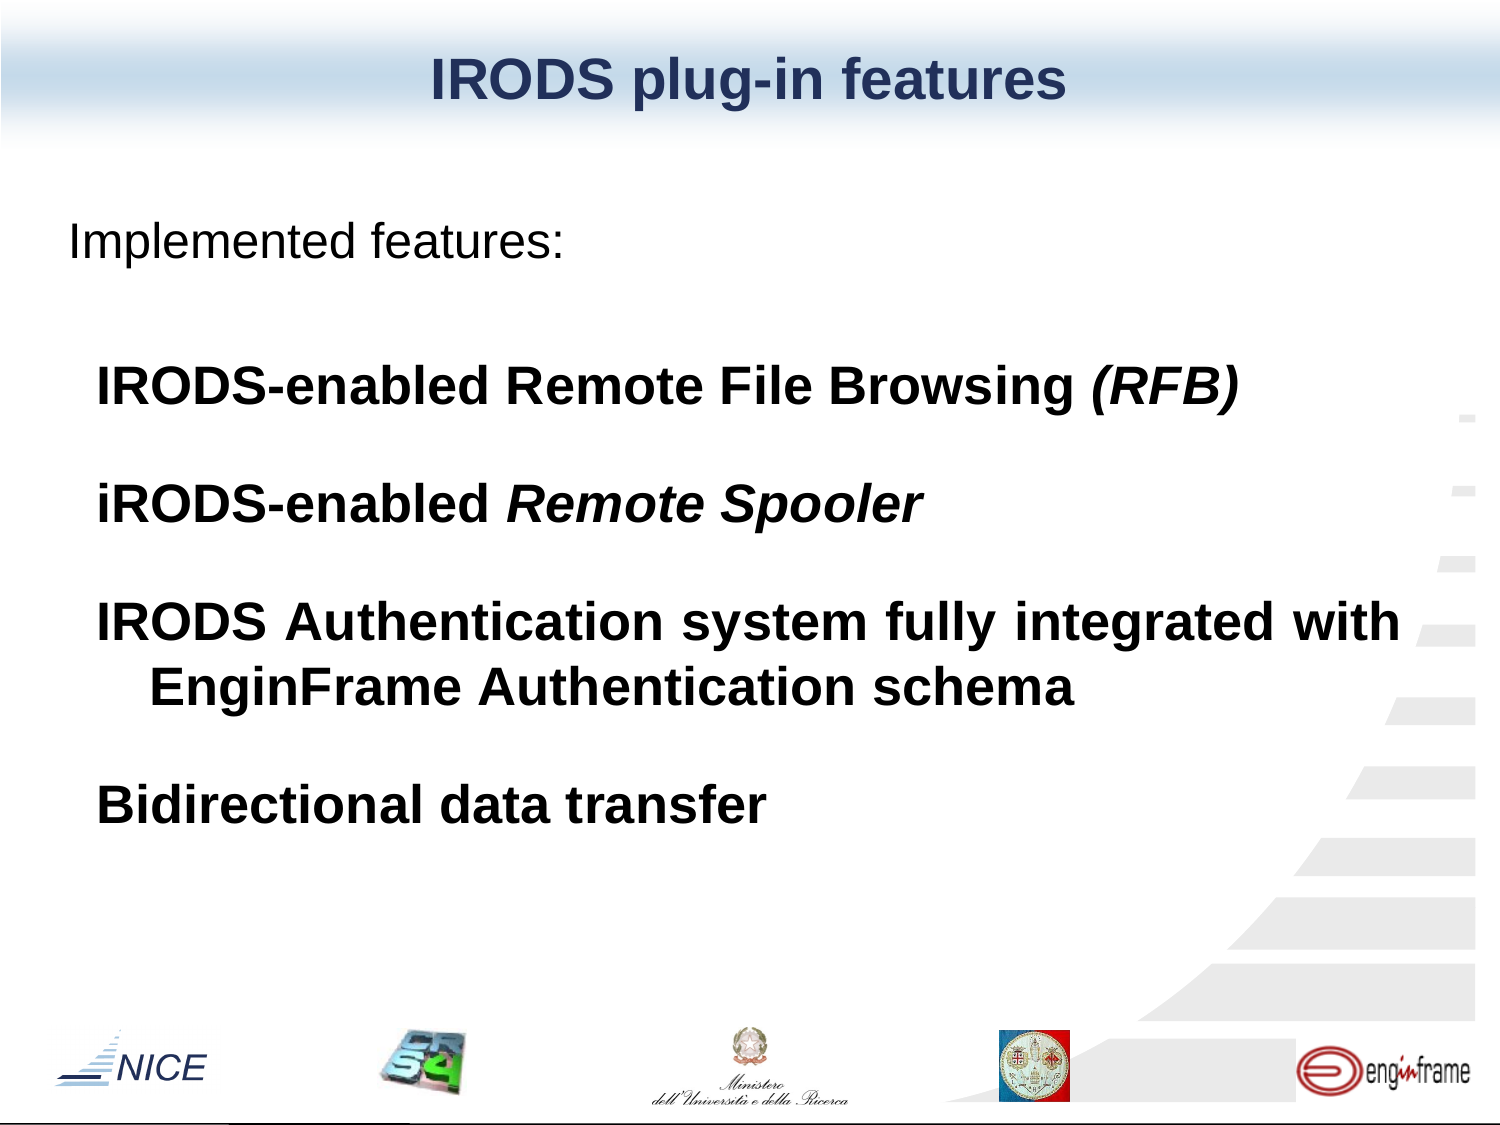

IRODS plug-in features
Implemented features:
IRODS-enabled Remote File Browsing (RFB)
iRODS-enabled Remote Spooler
IRODS Authentication system fully integrated with EnginFrame Authentication schema
Bidirectional data transfer